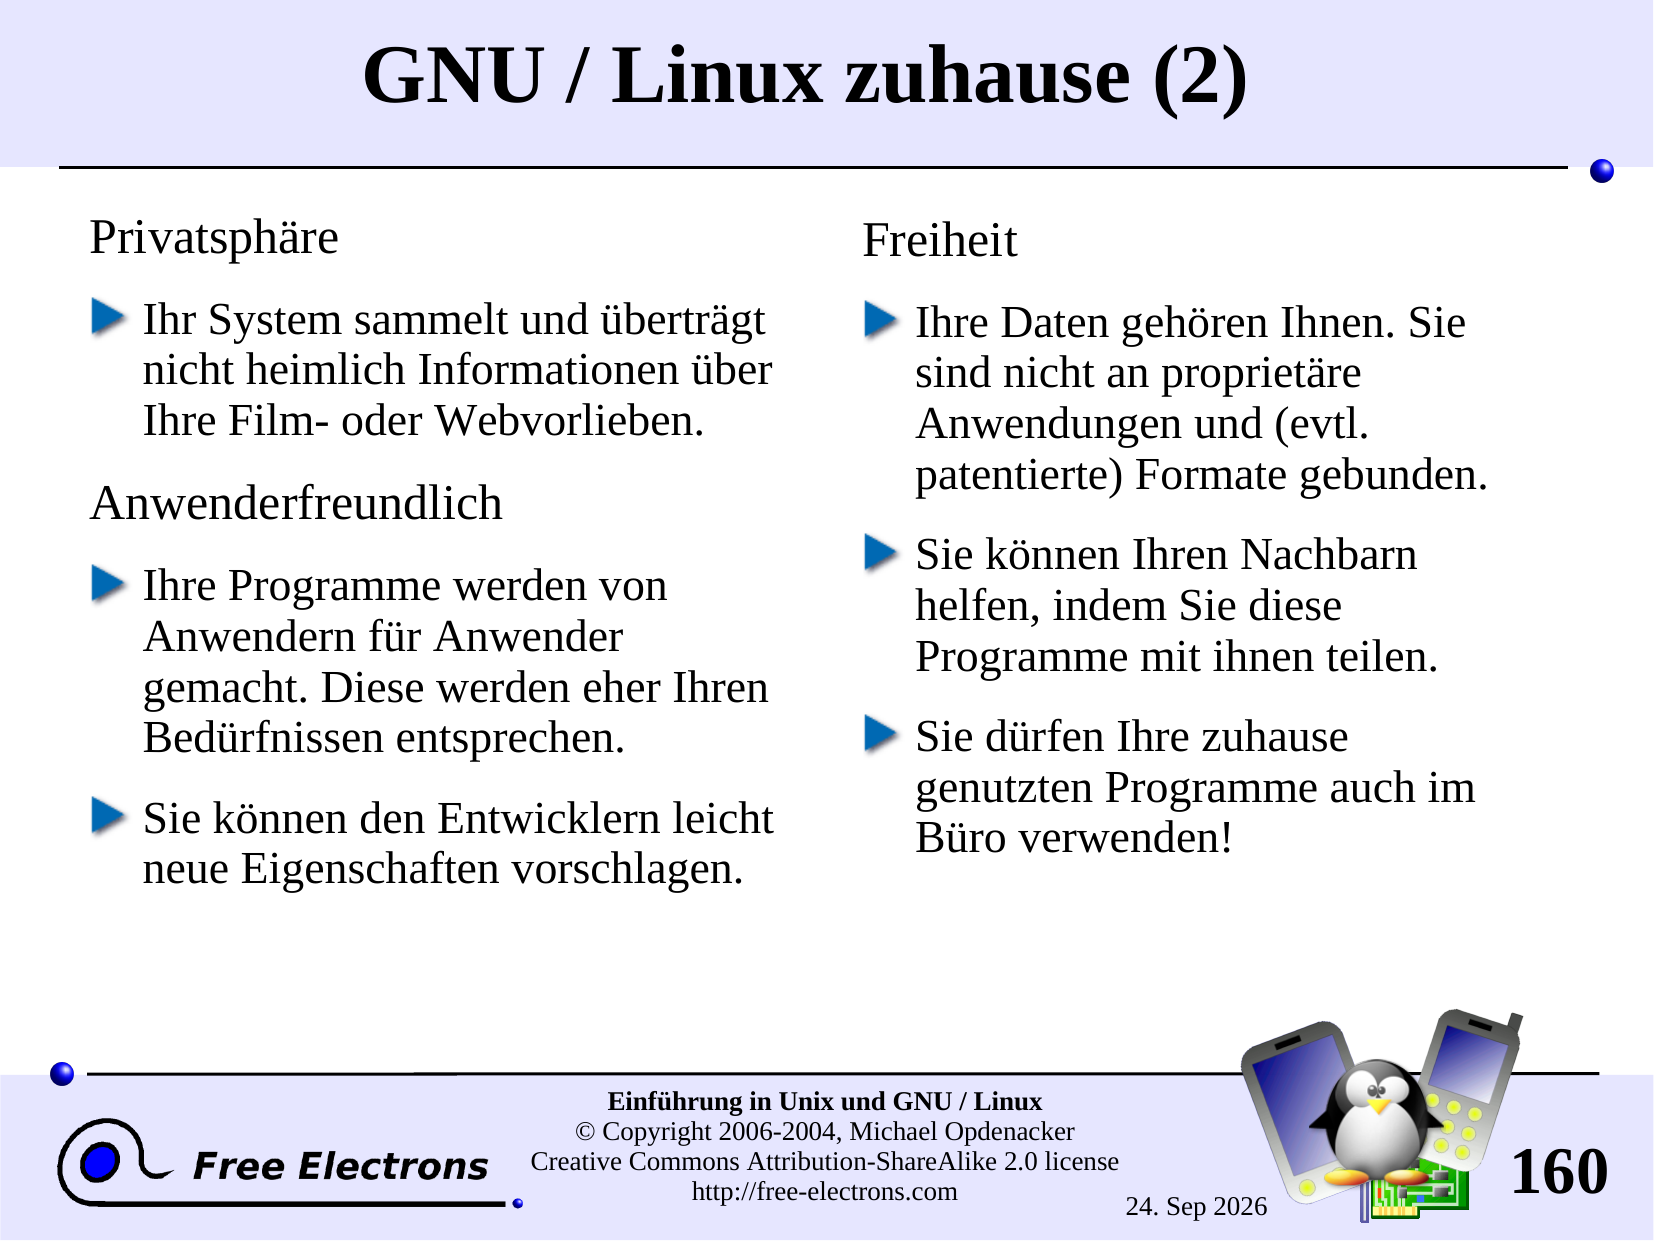

# GNU / Linux zuhause (2)
Privatsphäre
Ihr System sammelt und überträgt nicht heimlich Informationen über Ihre Film- oder Webvorlieben.
Anwenderfreundlich
Ihre Programme werden von Anwendern für Anwender gemacht. Diese werden eher Ihren Bedürfnissen entsprechen.
Sie können den Entwicklern leicht neue Eigenschaften vorschlagen.
Freiheit
Ihre Daten gehören Ihnen. Sie sind nicht an proprietäre Anwendungen und (evtl. patentierte) Formate gebunden.
Sie können Ihren Nachbarn helfen, indem Sie diese Programme mit ihnen teilen.
Sie dürfen Ihre zuhause genutzten Programme auch im Büro verwenden!